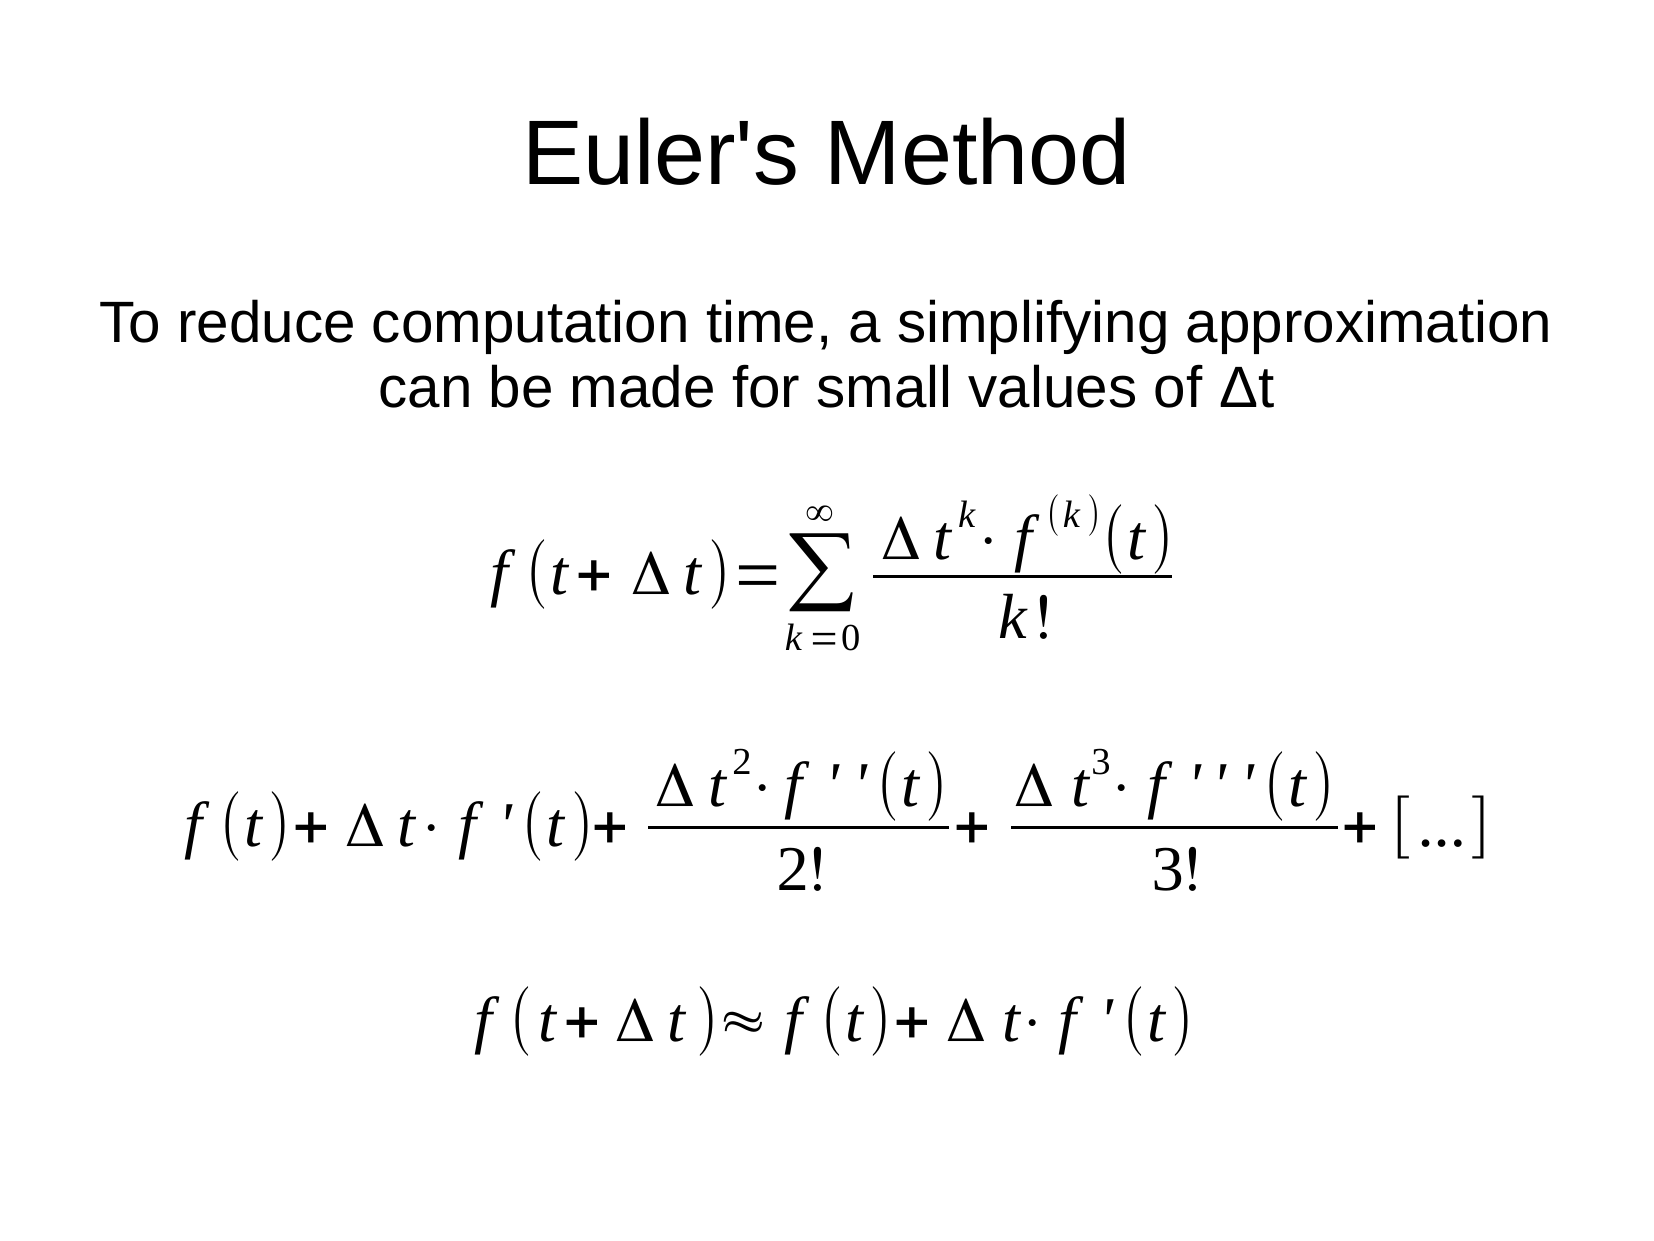

# Euler's Method
To reduce computation time, a simplifying approximation can be made for small values of Δt